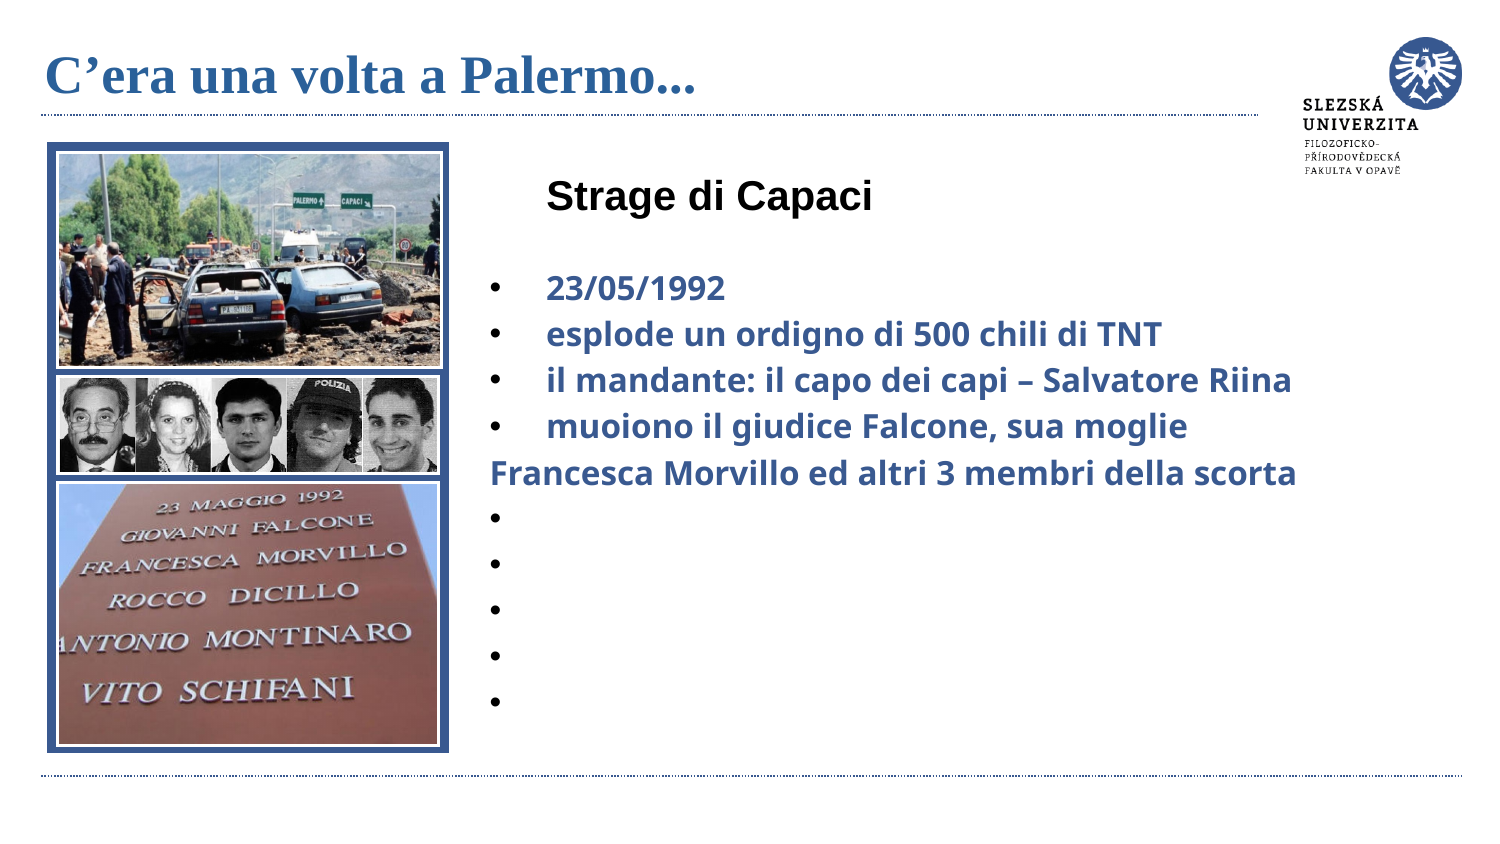

Cʼera una volta a Palermo...
Strage di Capaci
# 23/05/1992
esplode un ordigno di 500 chili di TNT
il mandante: il capo dei capi – Salvatore Riina
muoiono il giudice Falcone, sua moglie
Francesca Morvillo ed altri 3 membri della scorta